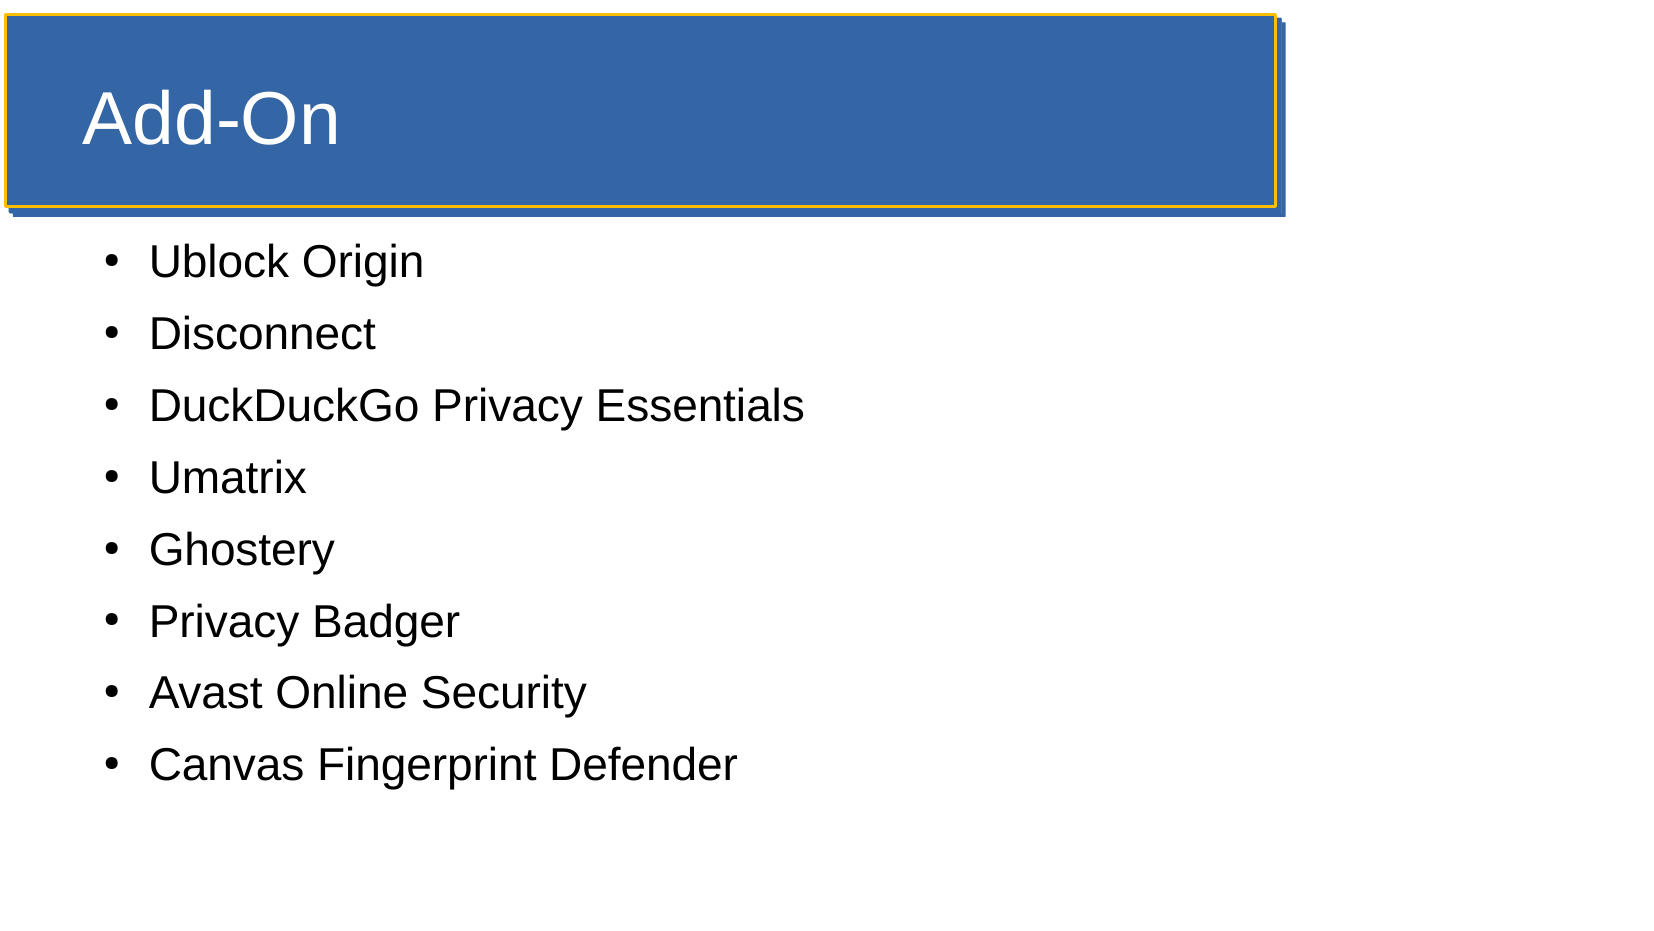

# Add-On
Ublock Origin
Disconnect
DuckDuckGo Privacy Essentials
Umatrix
Ghostery
Privacy Badger
Avast Online Security
Canvas Fingerprint Defender